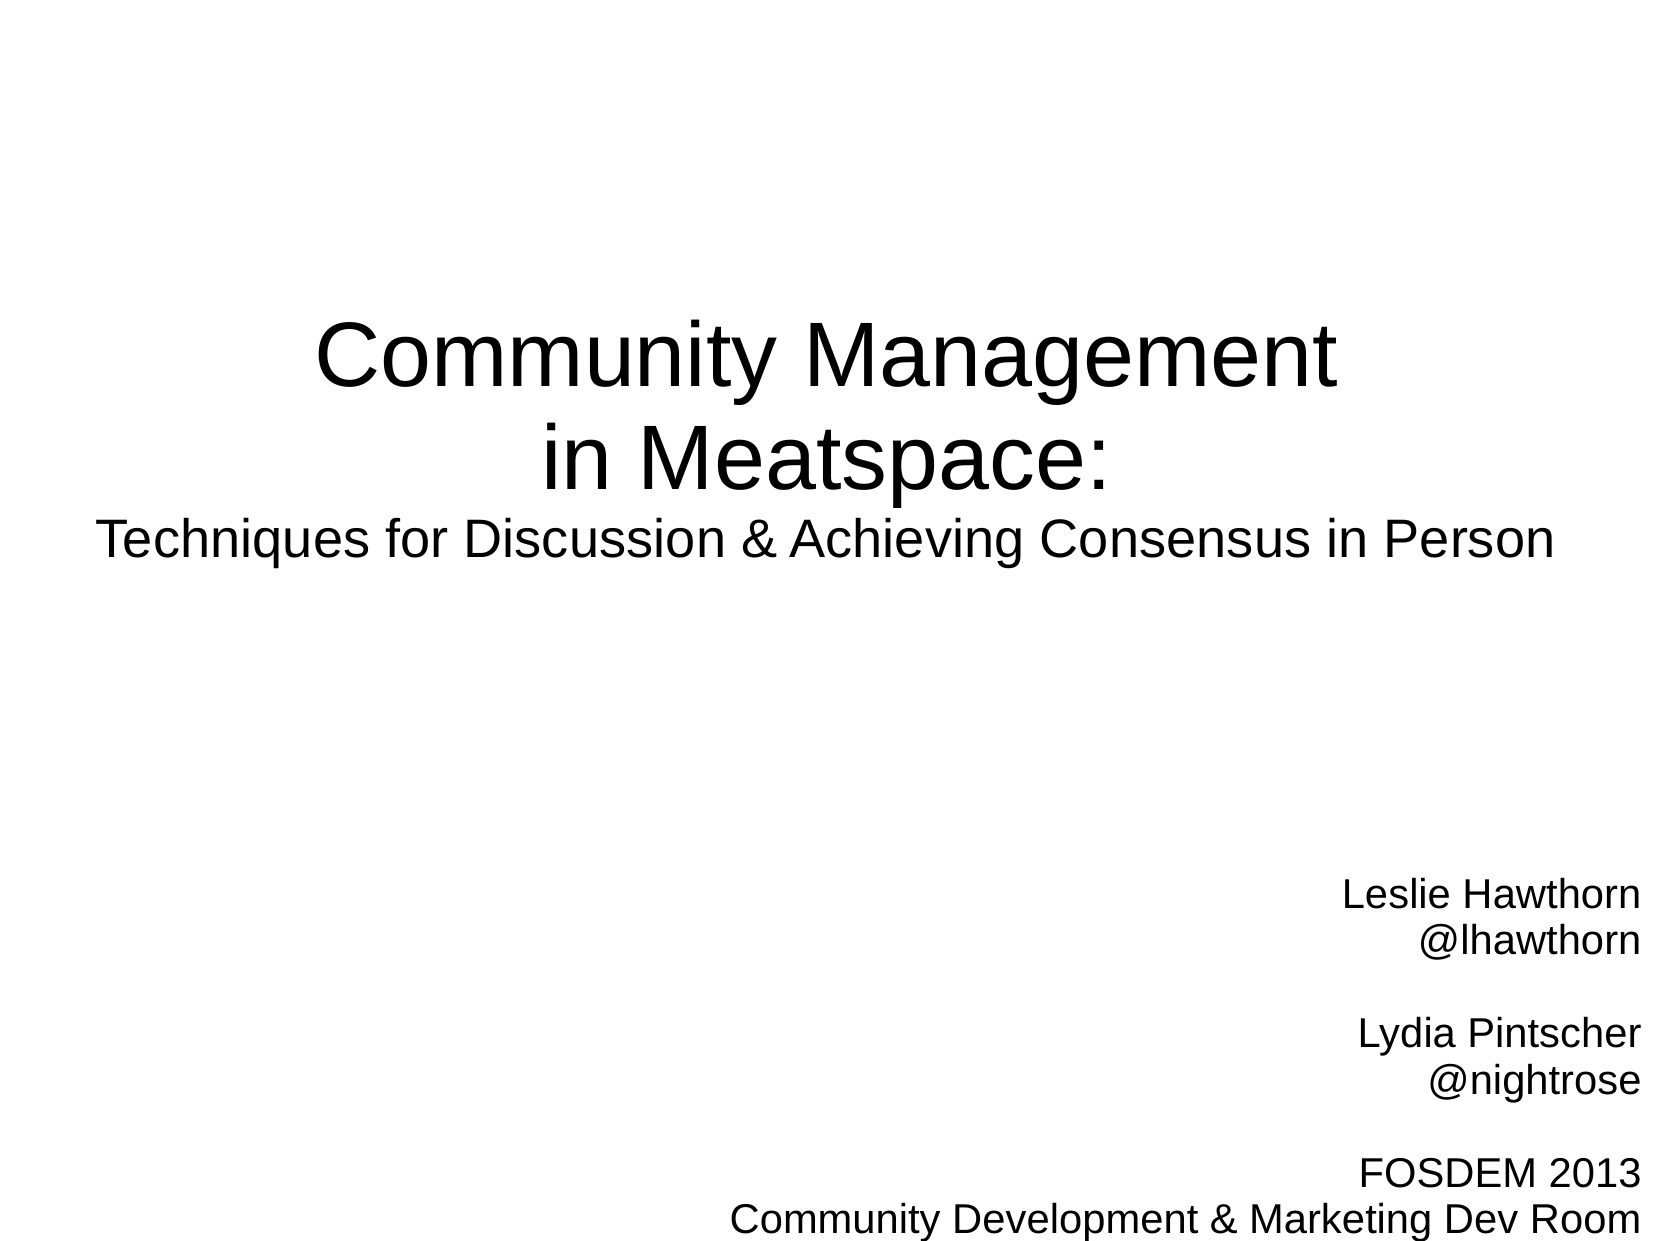

# Community Management in Meatspace: Techniques for Discussion & Achieving Consensus in Person
Leslie Hawthorn
@lhawthorn
Lydia Pintscher
@nightrose
FOSDEM 2013
Community Development & Marketing Dev Room